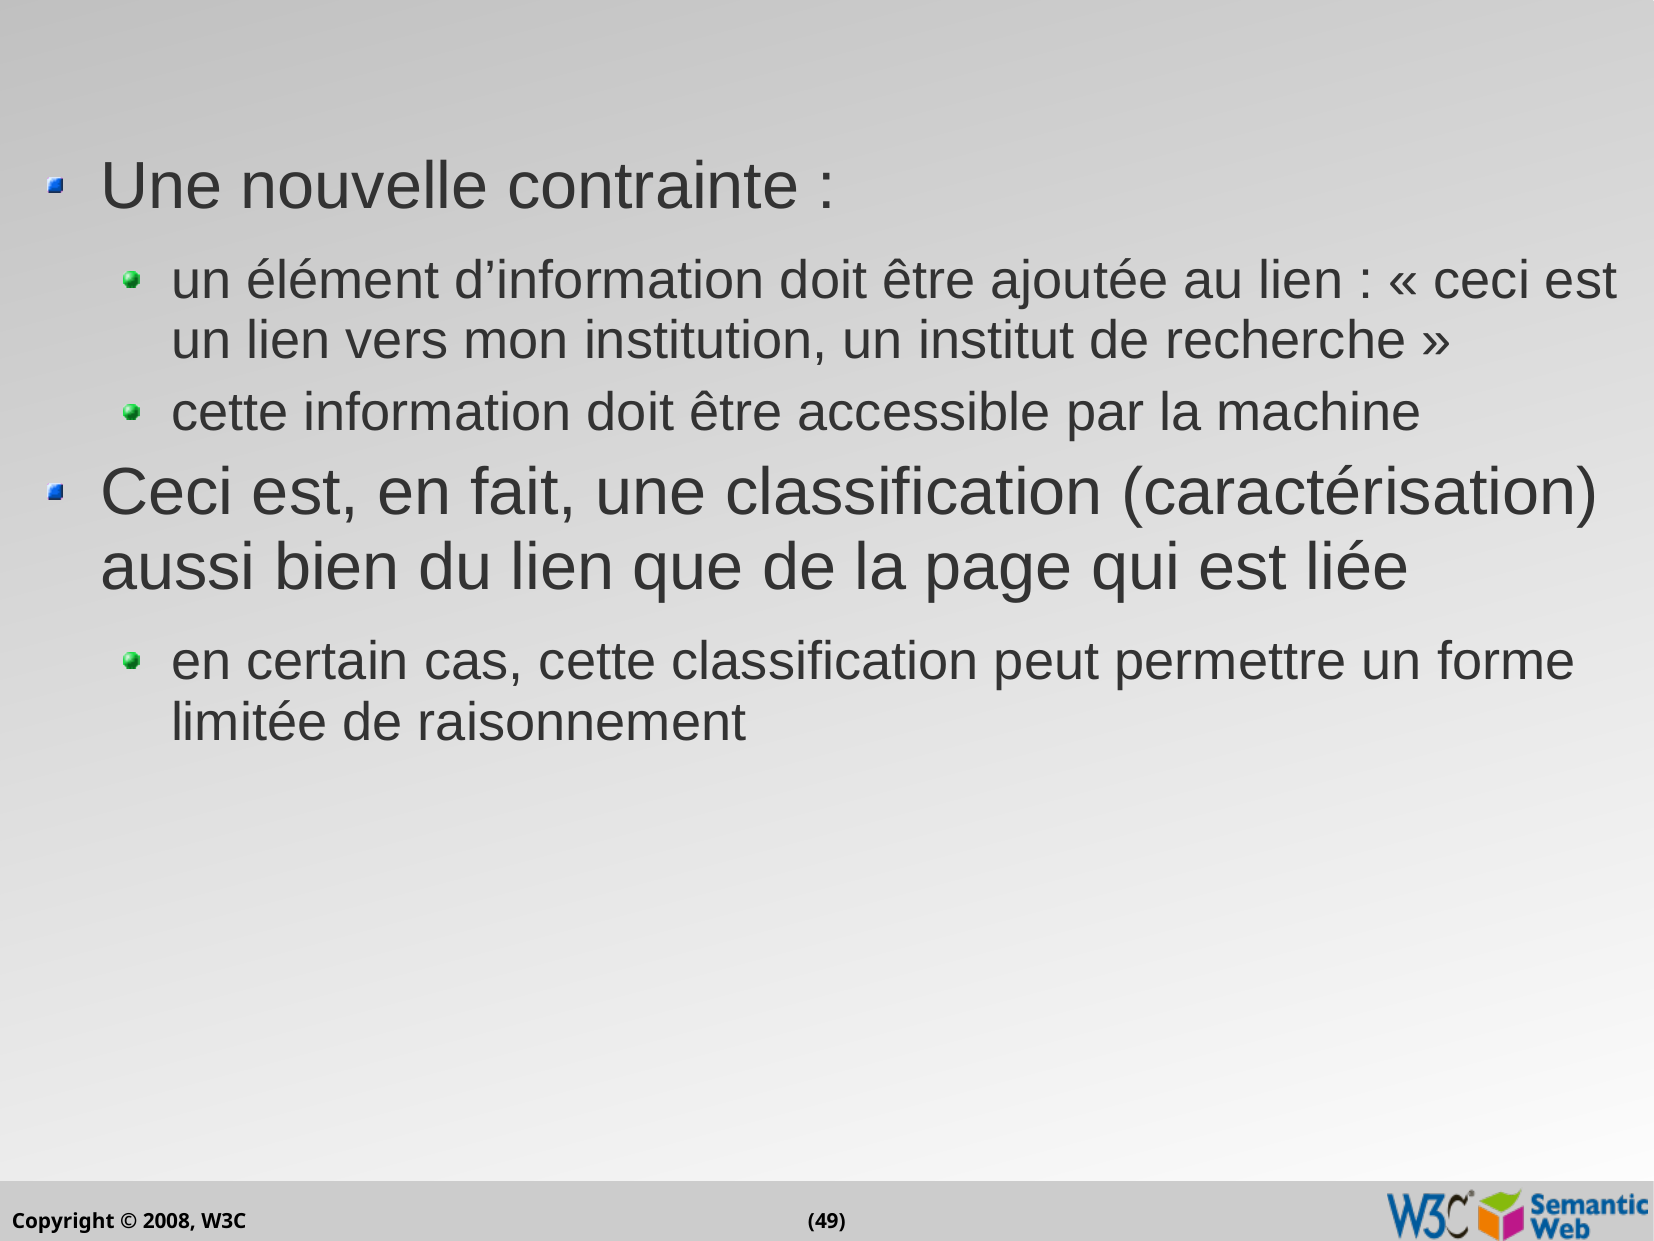

# Une nouvelle contrainte :
un élément d’information doit être ajoutée au lien : « ceci est un lien vers mon institution, un institut de recherche »
cette information doit être accessible par la machine
Ceci est, en fait, une classification (caractérisation) aussi bien du lien que de la page qui est liée
en certain cas, cette classification peut permettre un forme limitée de raisonnement